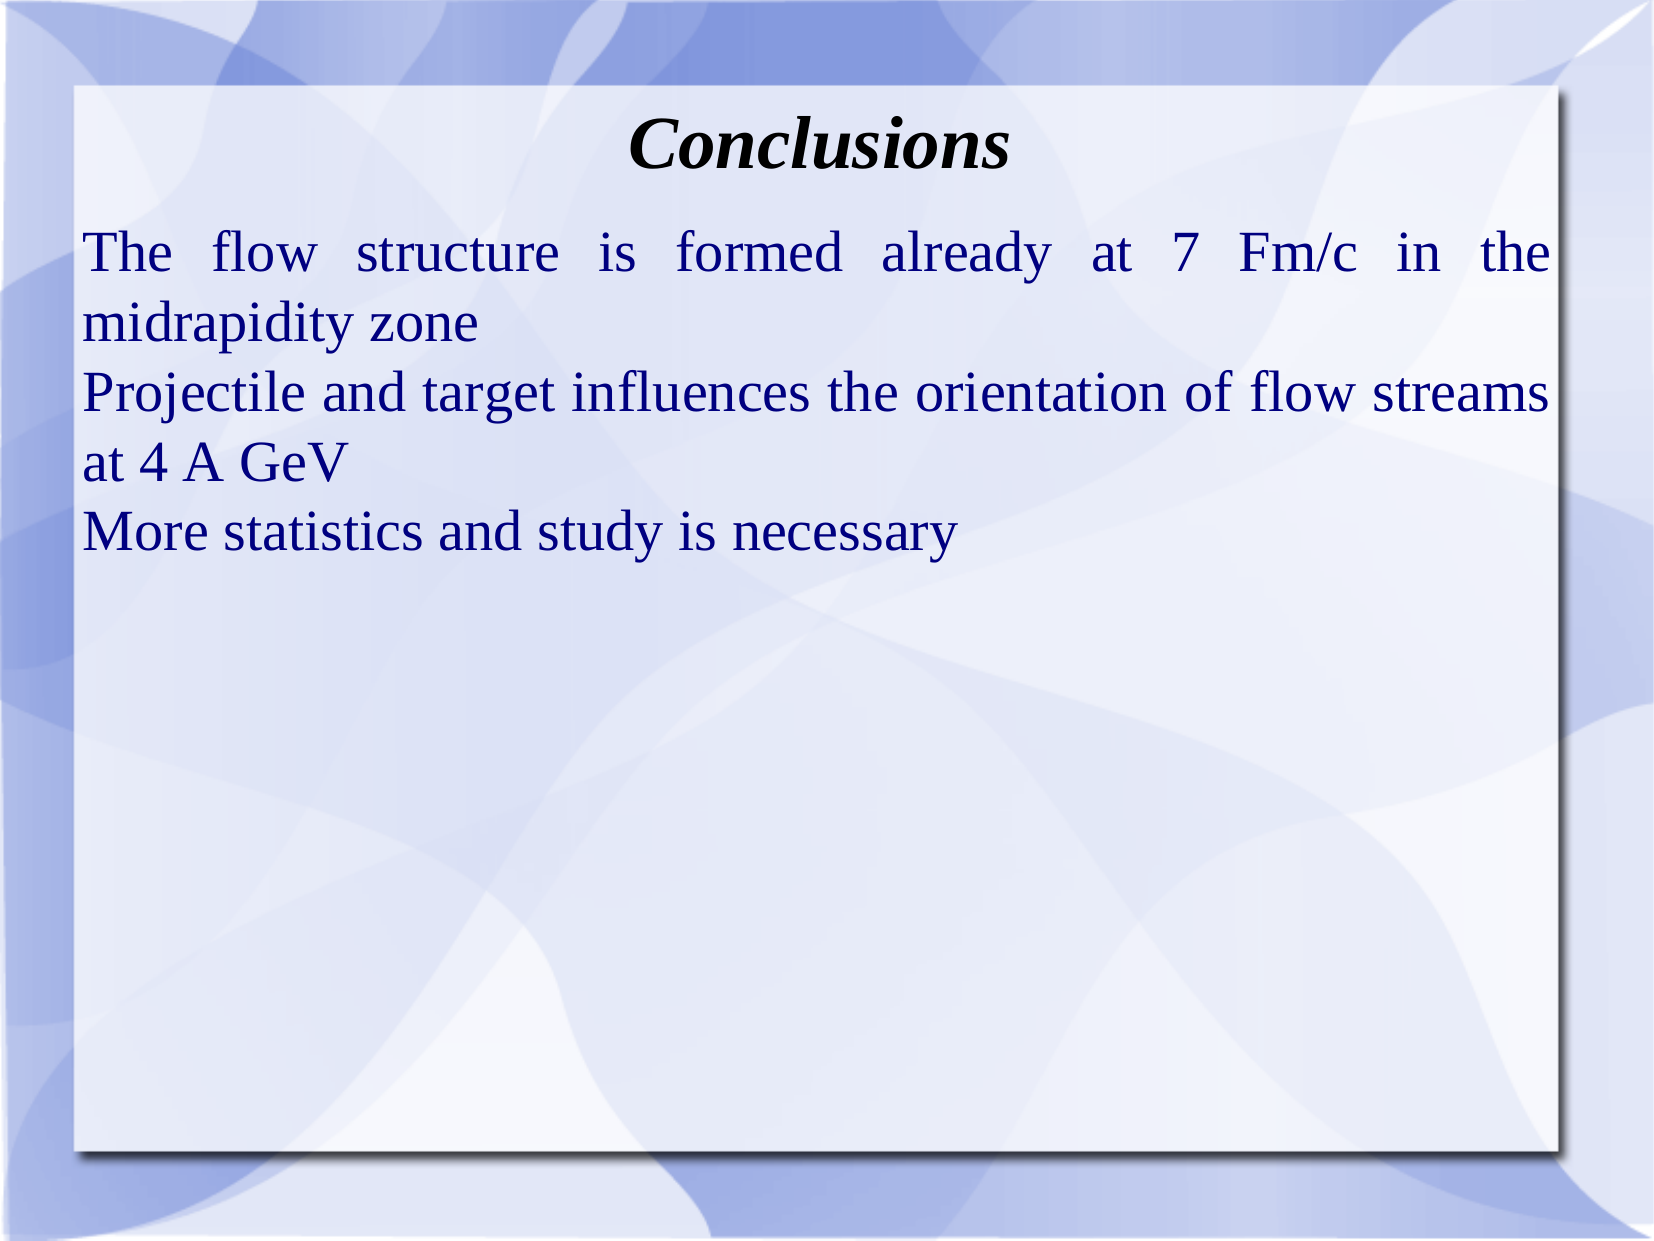

# Conclusions
The flow structure is formed already at 7 Fm/c in the midrapidity zone
Projectile and target influences the orientation of flow streams at 4 A GeV
More statistics and study is necessary